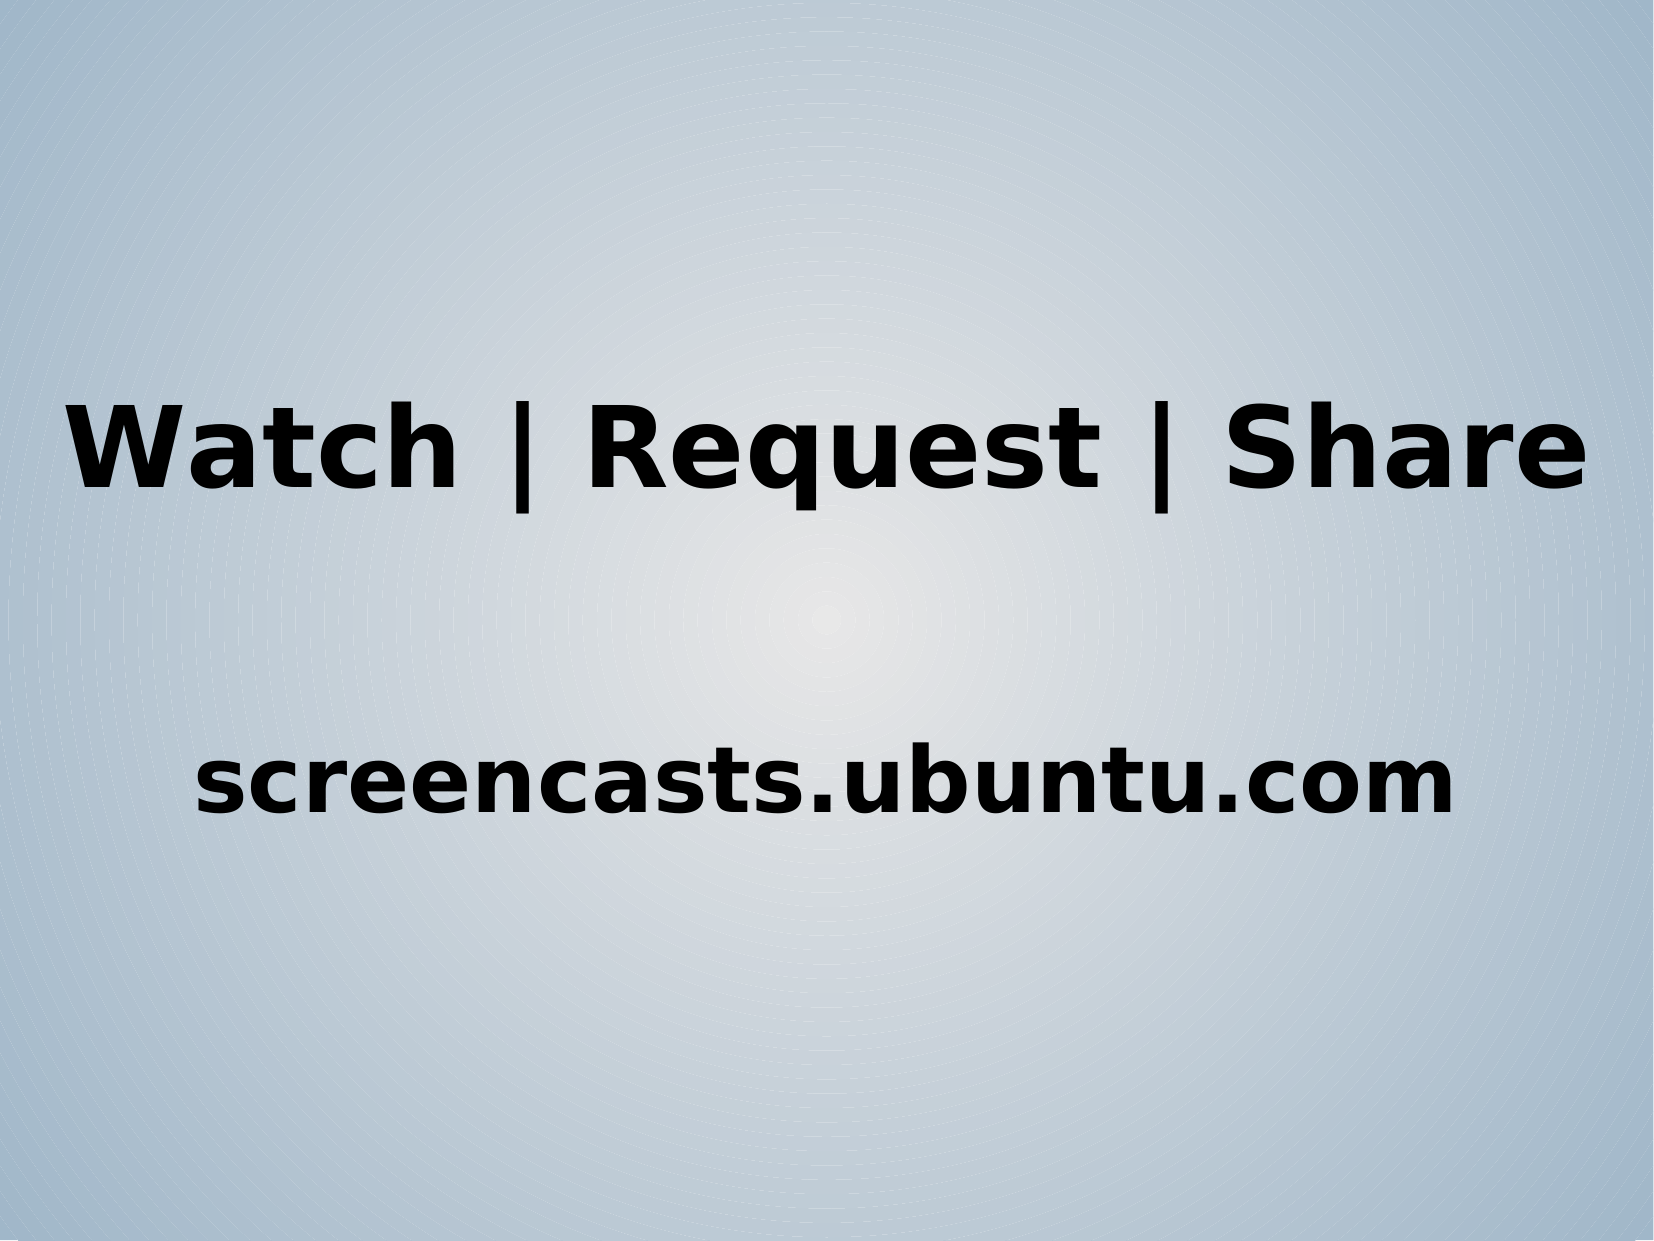

#
Watch | Request | Share
screencasts.ubuntu.com